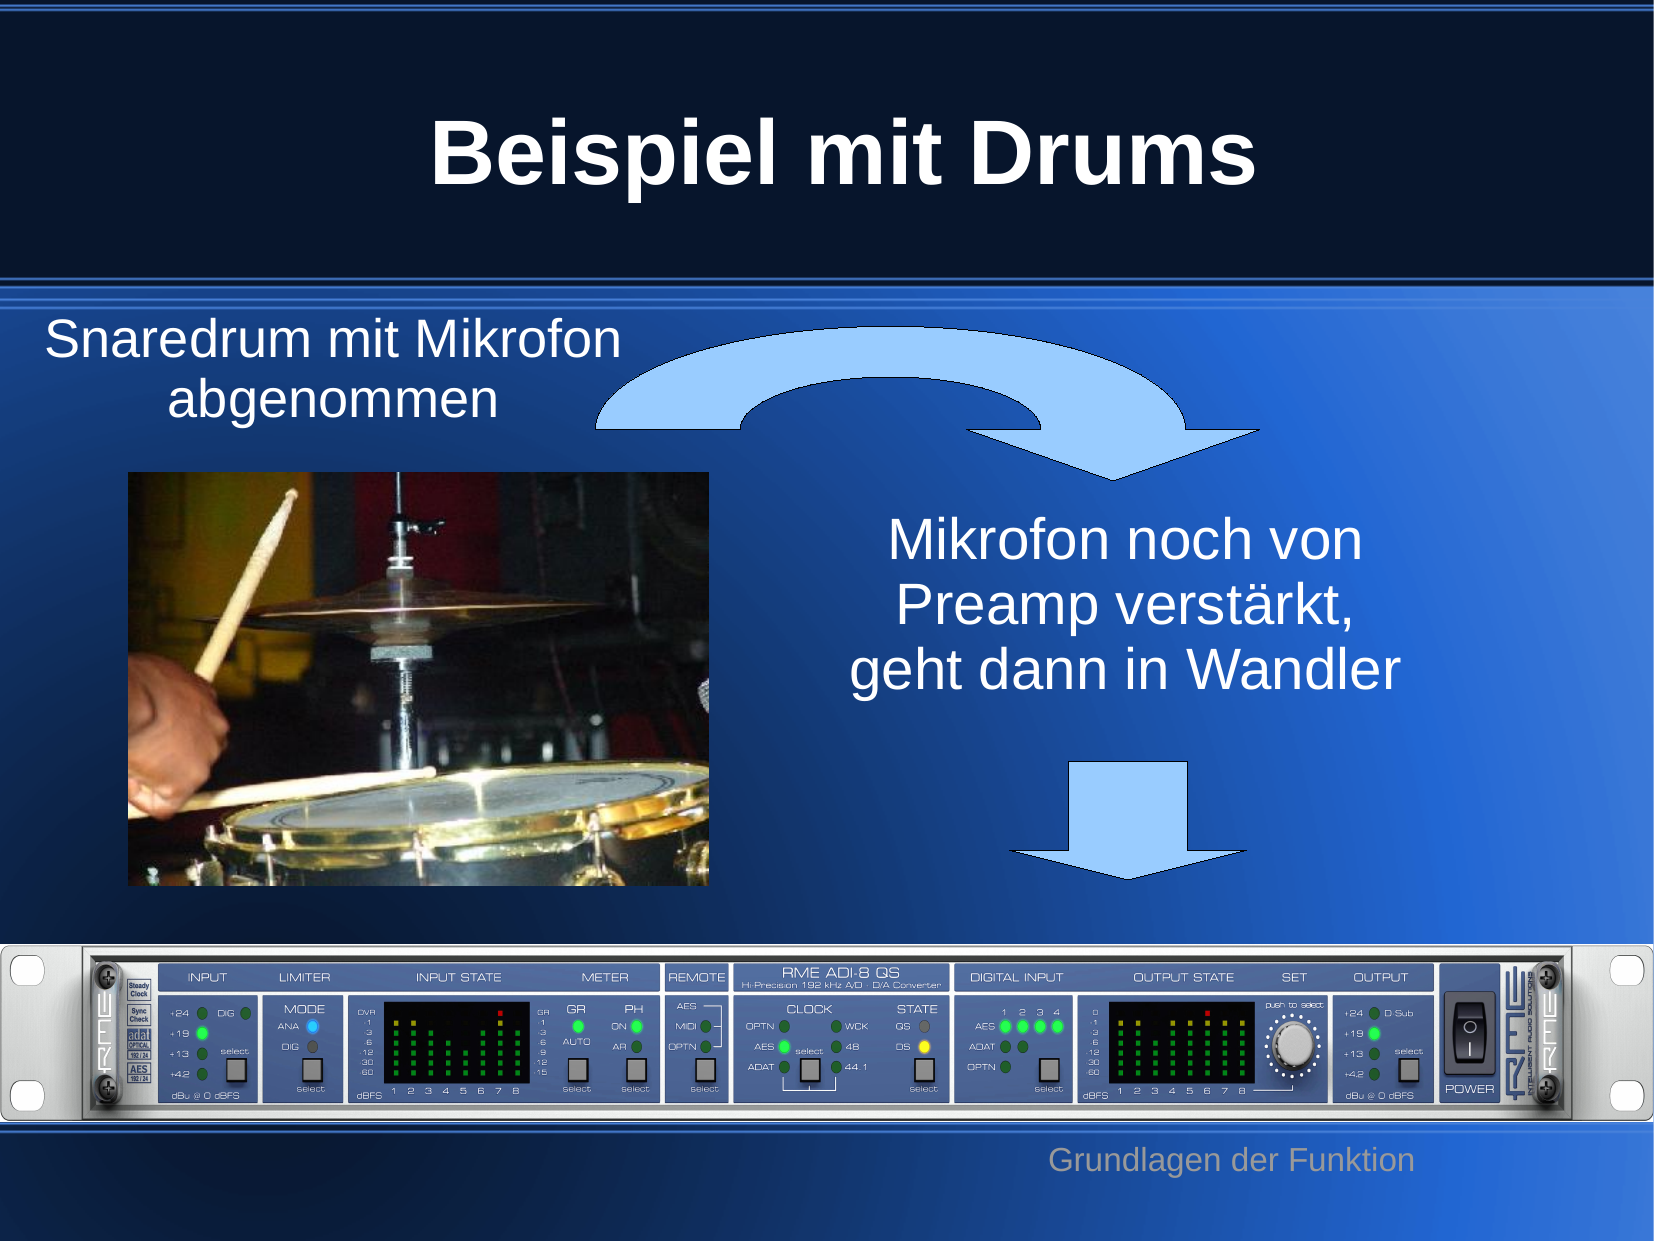

# Beispiel mit Drums
Snaredrum mit Mikrofon abgenommen
Mikrofon noch von
Preamp verstärkt,
geht dann in Wandler
Grundlagen der Funktion